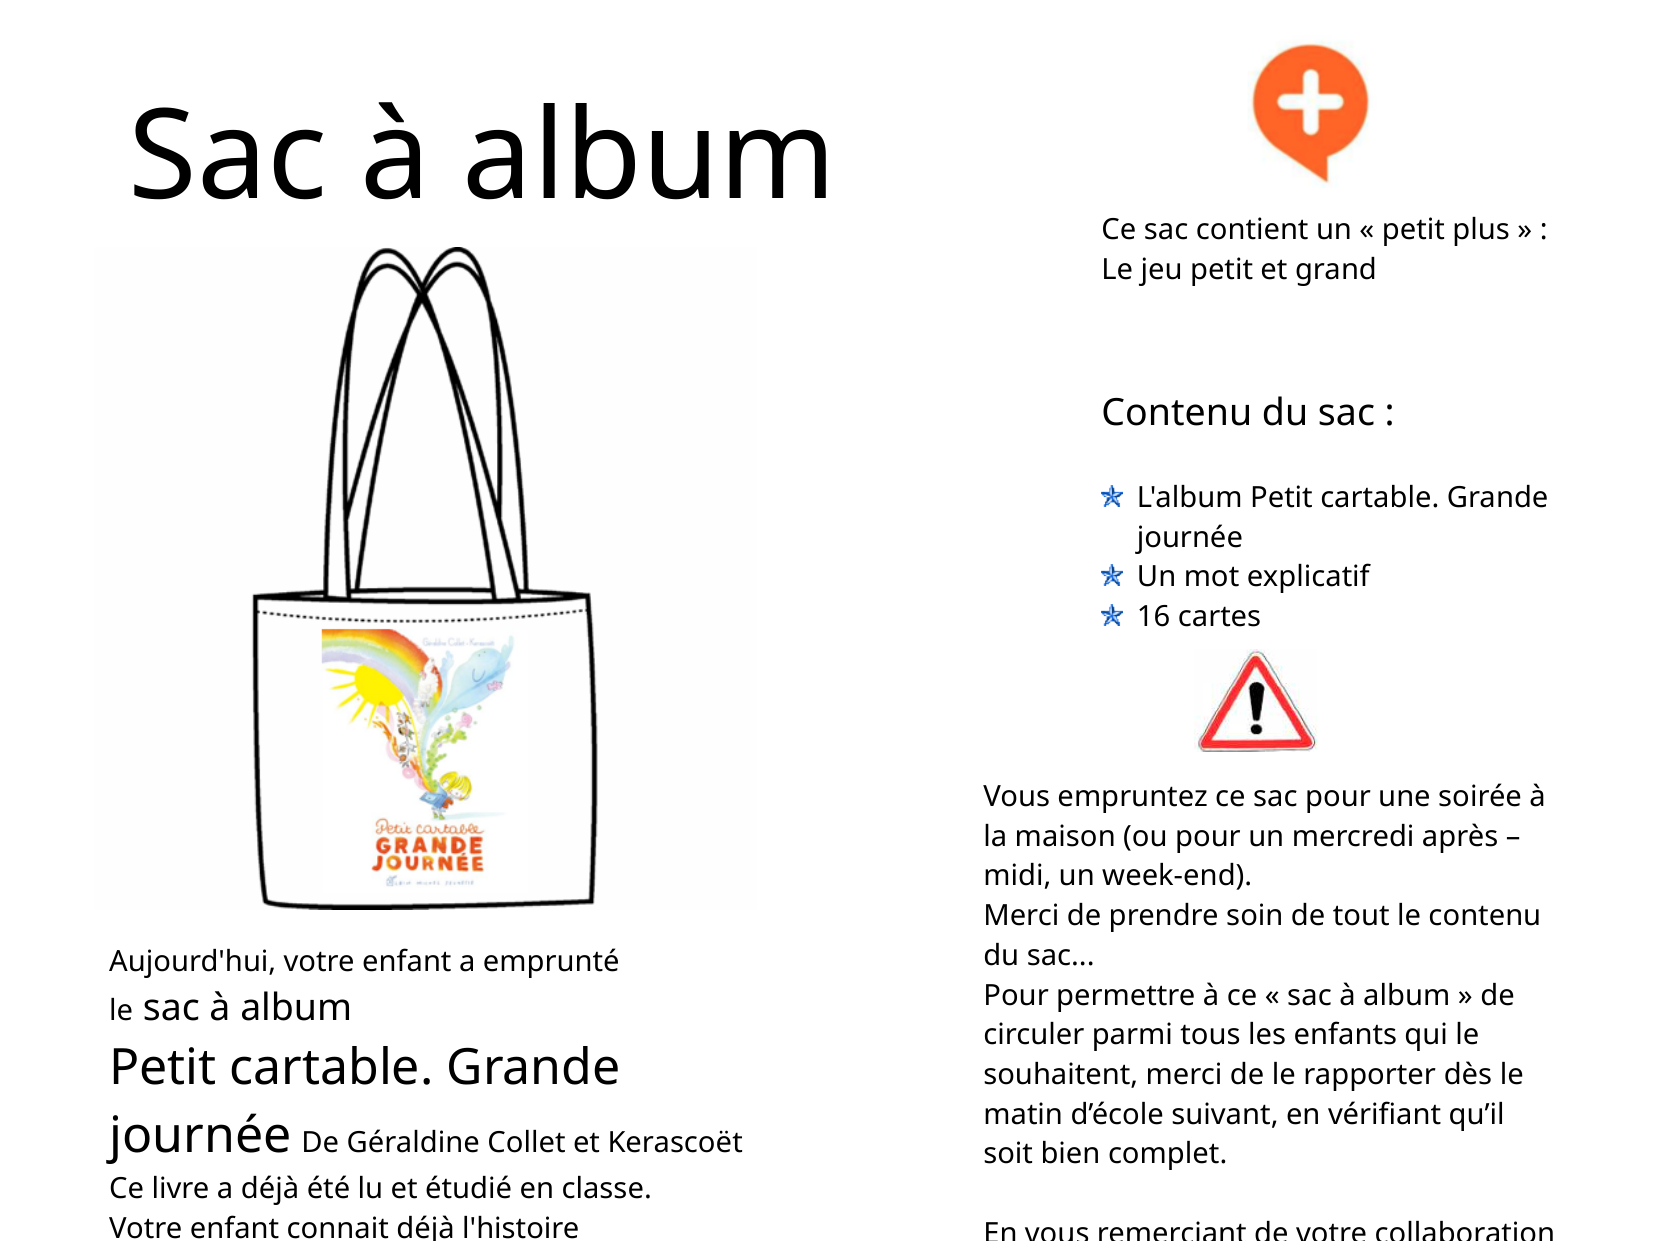

Sac à album
Ce sac contient un « petit plus » :
Le jeu petit et grand
Contenu du sac :
L'album Petit cartable. Grande journée
Un mot explicatif
16 cartes
Vous empruntez ce sac pour une soirée à la maison (ou pour un mercredi après – midi, un week-end).
Merci de prendre soin de tout le contenu du sac...
Pour permettre à ce « sac à album » de circuler parmi tous les enfants qui le souhaitent, merci de le rapporter dès le matin d’école suivant, en vérifiant qu’il soit bien complet.
En vous remerciant de votre collaboration
Aujourd'hui, votre enfant a emprunté
le sac à album
Petit cartable. Grande journée De Géraldine Collet et Kerascoët
Ce livre a déjà été lu et étudié en classe.
Votre enfant connait déjà l'histoire